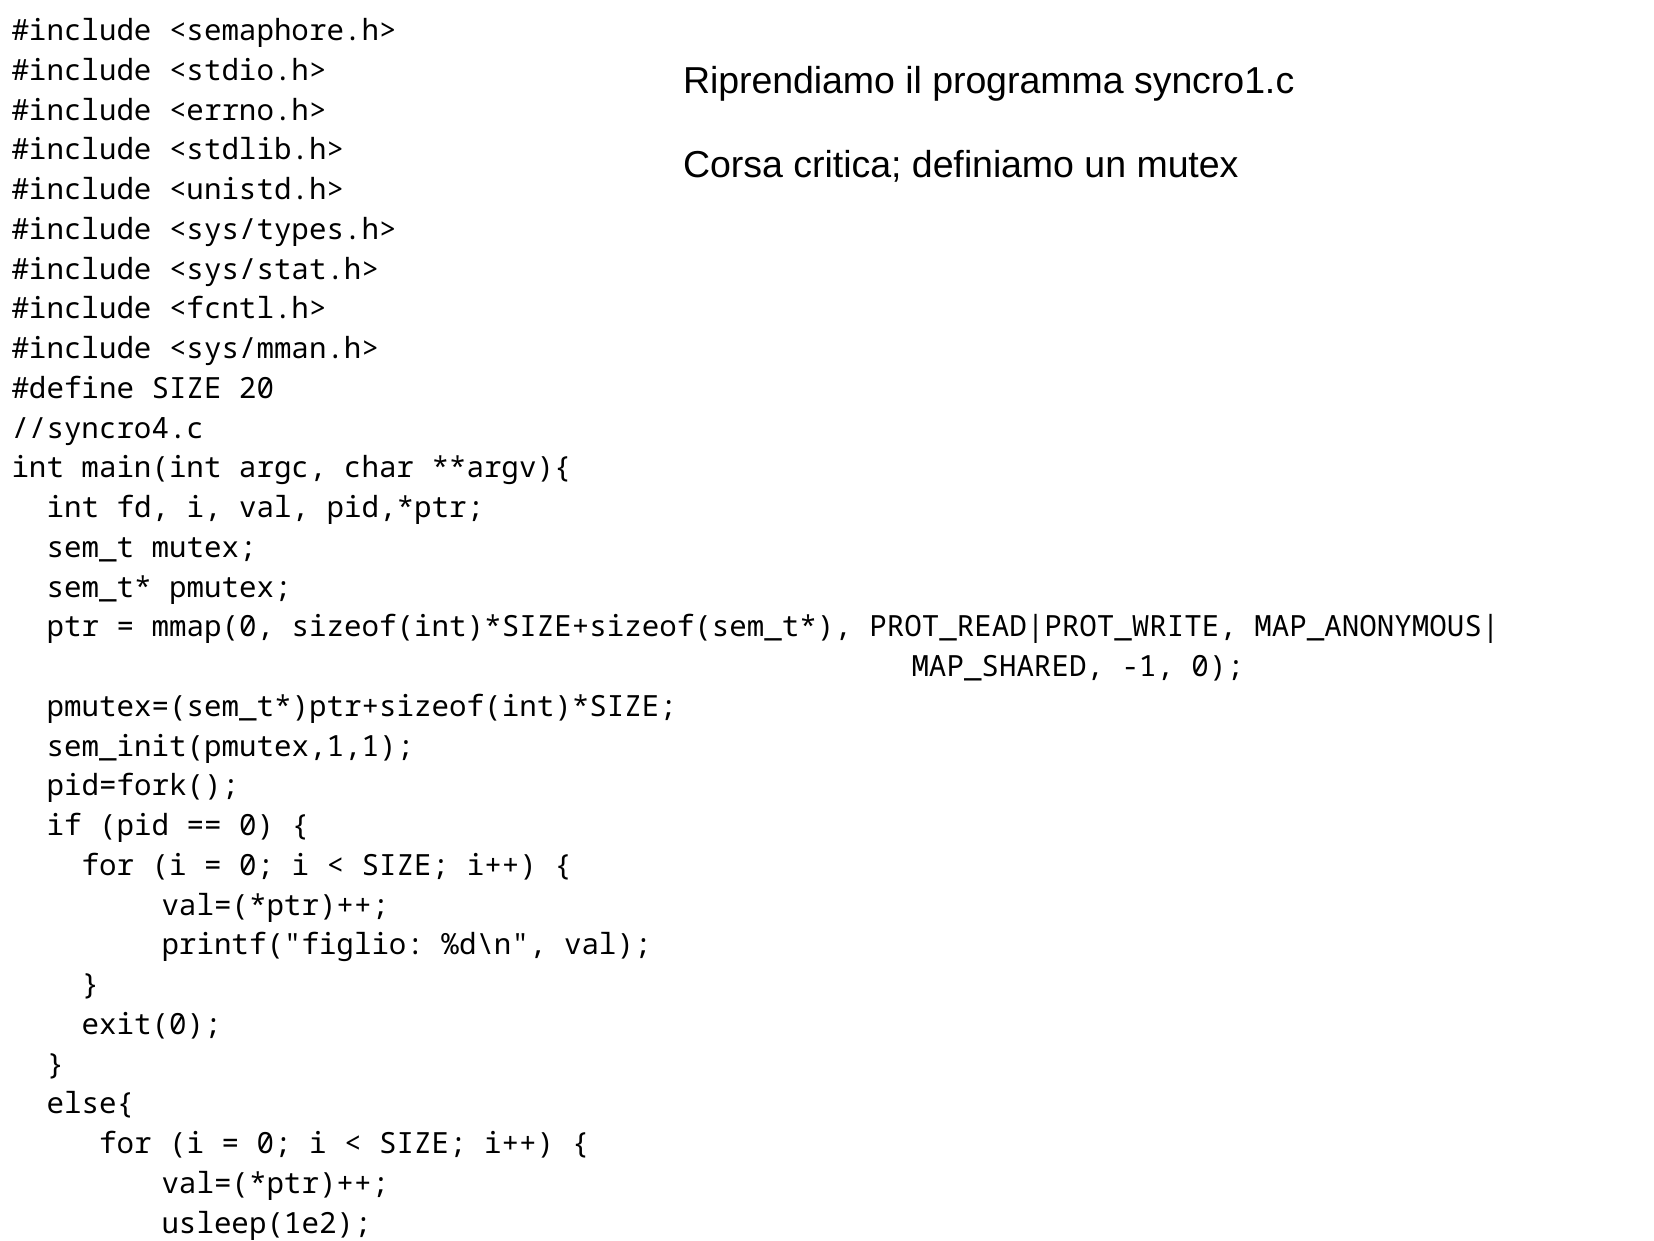

#include <semaphore.h>
#include <stdio.h>
#include <errno.h>
#include <stdlib.h>
#include <unistd.h>
#include <sys/types.h>
#include <sys/stat.h>
#include <fcntl.h>
#include <sys/mman.h>
#define SIZE 20
//syncro4.c
int main(int argc, char **argv){
 int fd, i, val, pid,*ptr;
 sem_t mutex;
 sem_t* pmutex;
 ptr = mmap(0, sizeof(int)*SIZE+sizeof(sem_t*), PROT_READ|PROT_WRITE, MAP_ANONYMOUS|		 												MAP_SHARED, -1, 0);
 pmutex=(sem_t*)ptr+sizeof(int)*SIZE;
 sem_init(pmutex,1,1);
 pid=fork();
 if (pid == 0) {
 for (i = 0; i < SIZE; i++) {
 		val=(*ptr)++;
		printf("figlio: %d\n", val);
 }
 exit(0);
 }
 else{
 for (i = 0; i < SIZE; i++) {
		val=(*ptr)++;
		usleep(1e2);
		printf("padre: %d\n", val);
 }
 }
 wait(); return(0);
}
Riprendiamo il programma syncro1.c
Corsa critica; definiamo un mutex